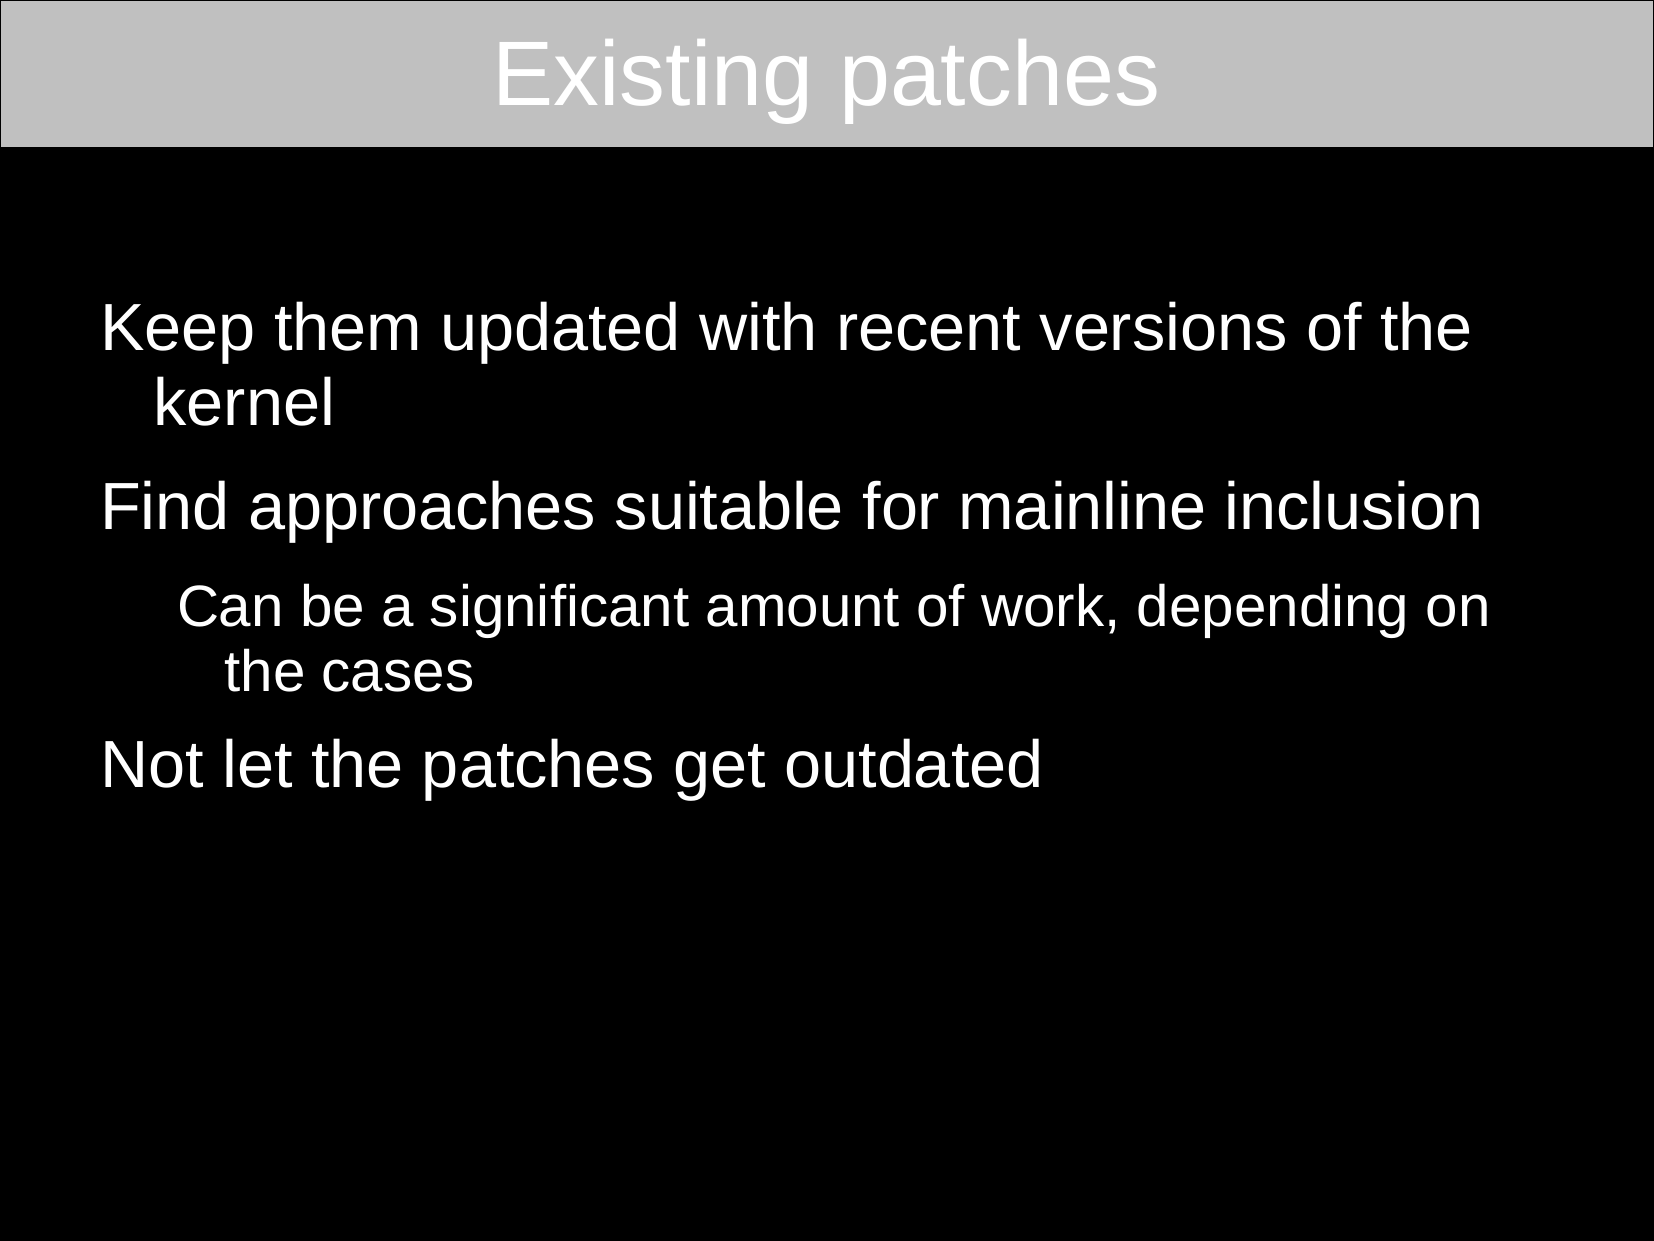

# Existing patches
Keep them updated with recent versions of the kernel
Find approaches suitable for mainline inclusion
Can be a significant amount of work, depending on the cases
Not let the patches get outdated